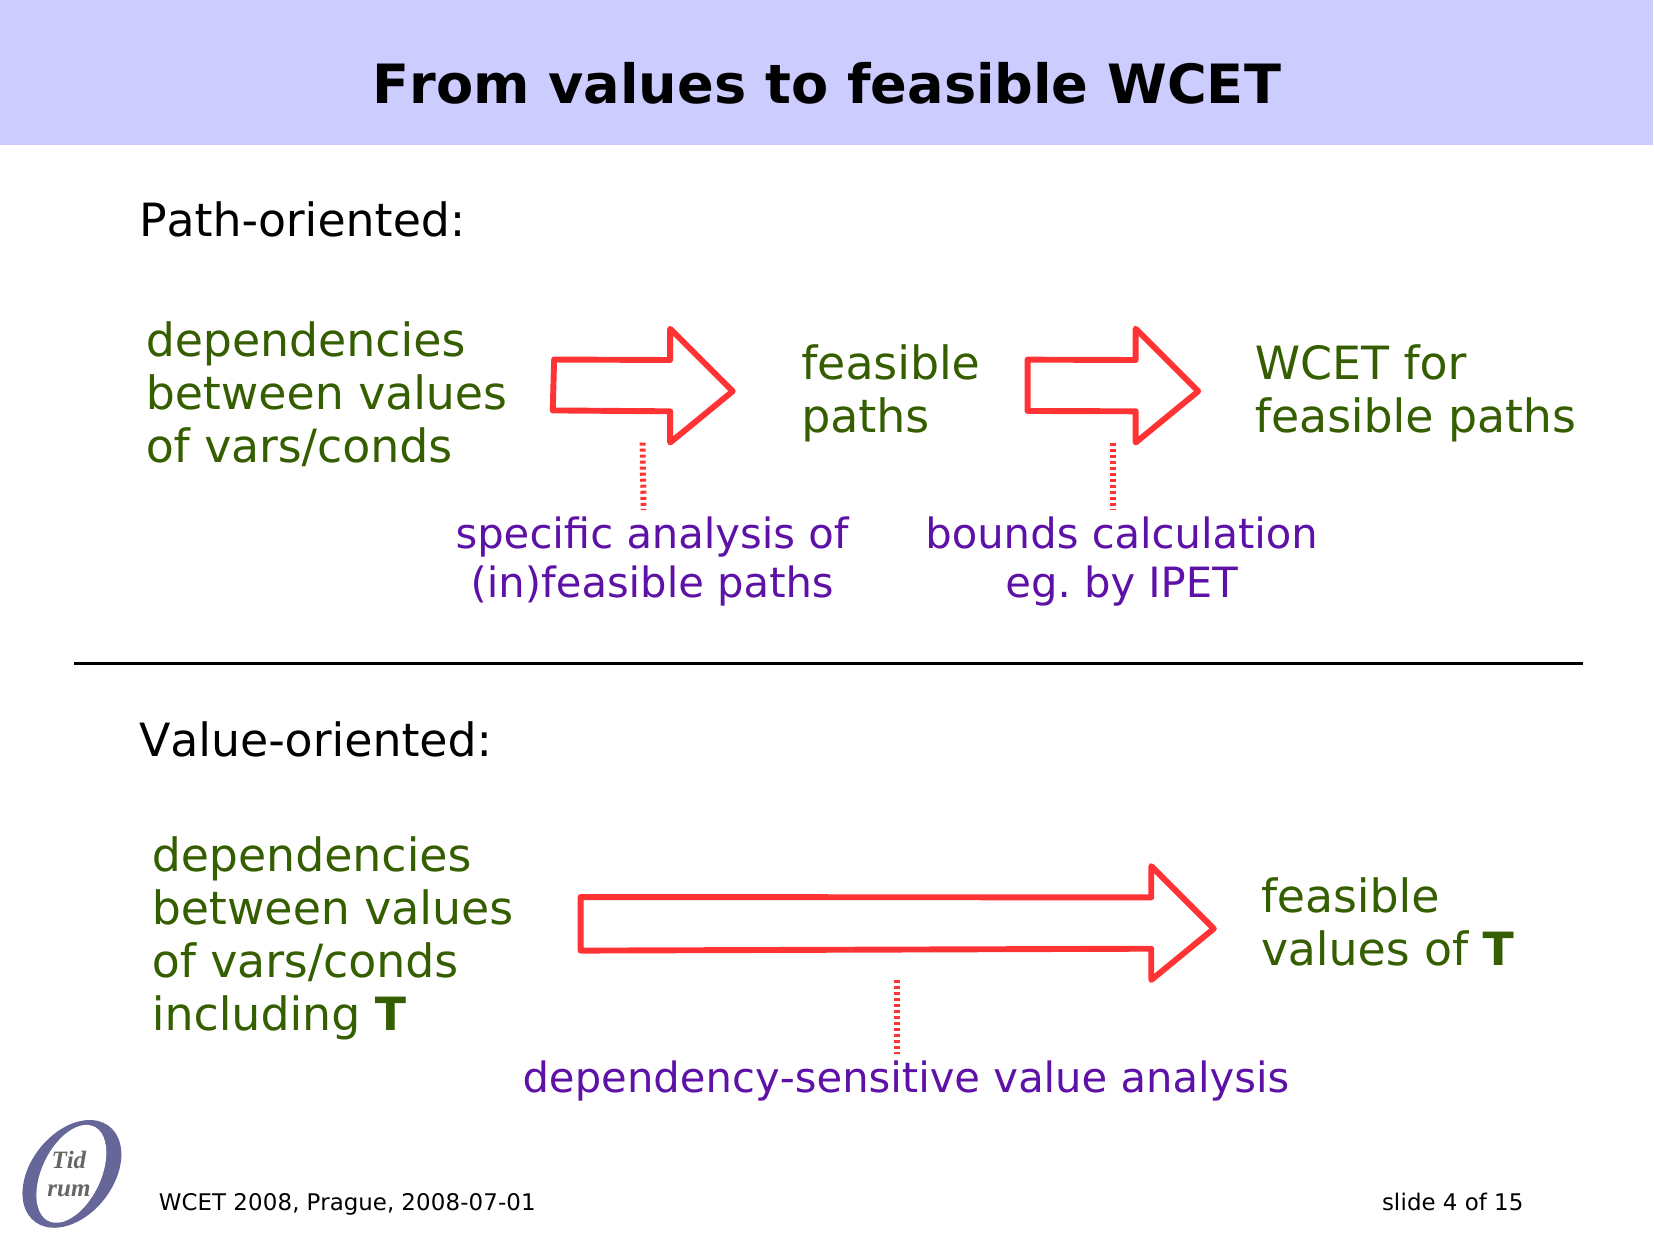

# From values to feasible WCET
Path-oriented:
dependencies
between values
of vars/conds
feasible
paths
WCET for
feasible paths
specific analysis of
(in)feasible paths
bounds calculation
eg. by IPET
Value-oriented:
dependencies
between values
of vars/conds
including T
feasible
values of T
dependency-sensitive value analysis